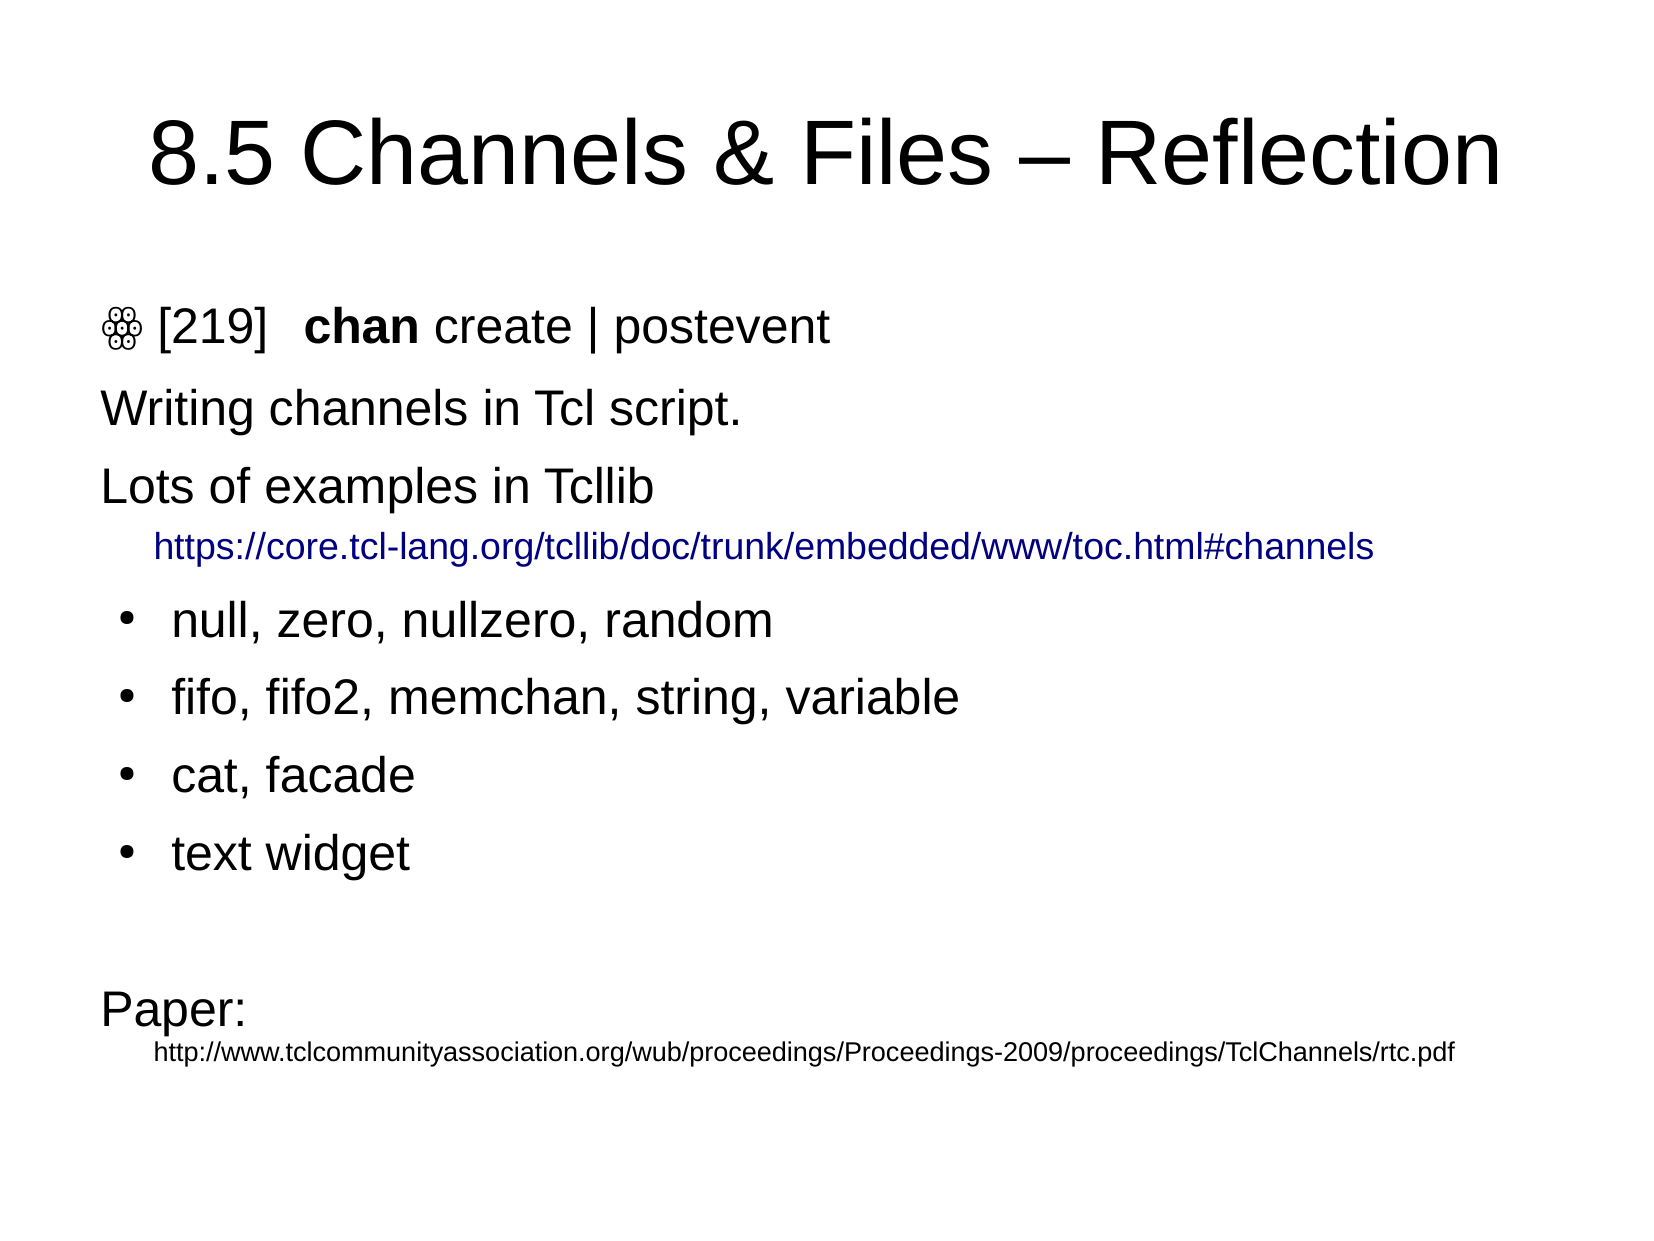

# 8.5 Channels & Files – Reflection
ꙮ [219]	chan create | postevent
Writing channels in Tcl script.
Lots of examples in Tcllib https://core.tcl-lang.org/tcllib/doc/trunk/embedded/www/toc.html#channels
null, zero, nullzero, random
fifo, fifo2, memchan, string, variable
cat, facade
text widget
Paper:
http://www.tclcommunityassociation.org/wub/proceedings/Proceedings-2009/proceedings/TclChannels/rtc.pdf